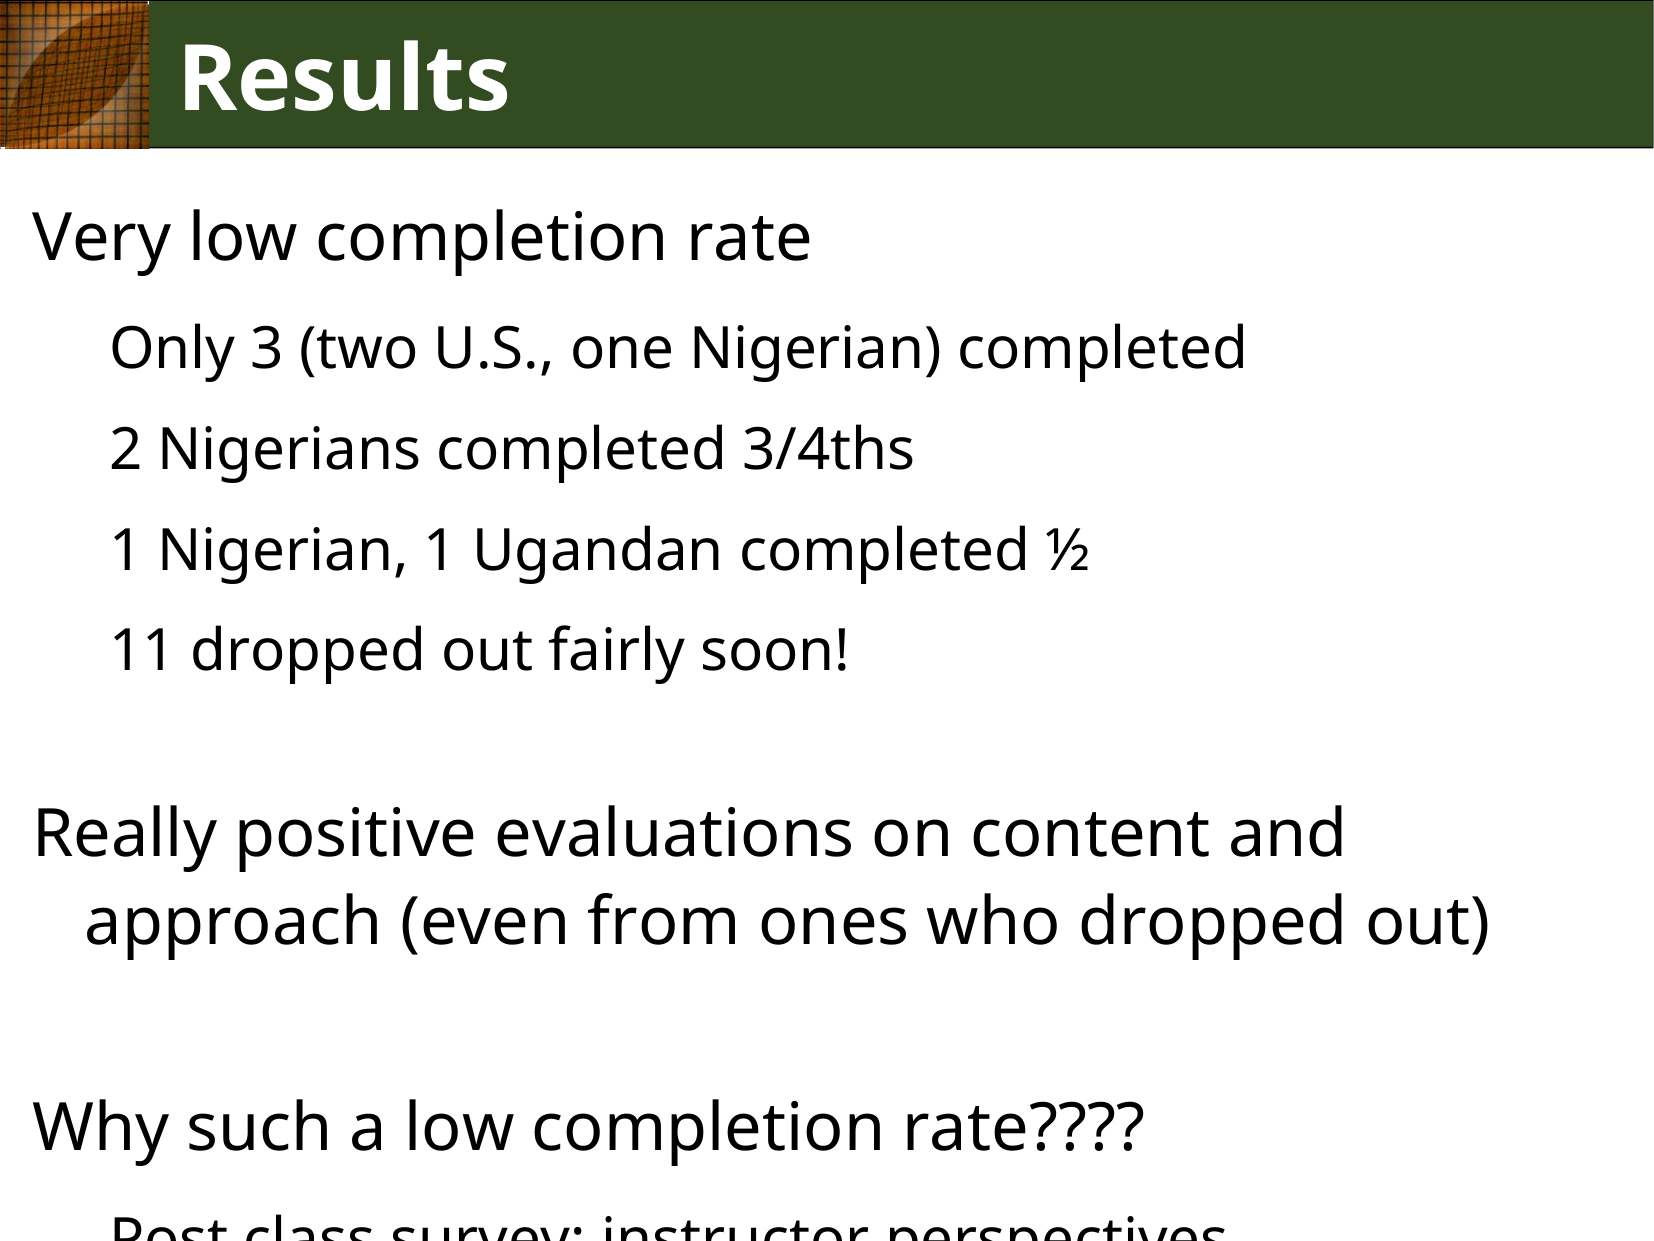

# Results
Very low completion rate
Only 3 (two U.S., one Nigerian) completed
2 Nigerians completed 3/4ths
1 Nigerian, 1 Ugandan completed ½
11 dropped out fairly soon!
Really positive evaluations on content and approach (even from ones who dropped out)
Why such a low completion rate????
Post class survey; instructor perspectives